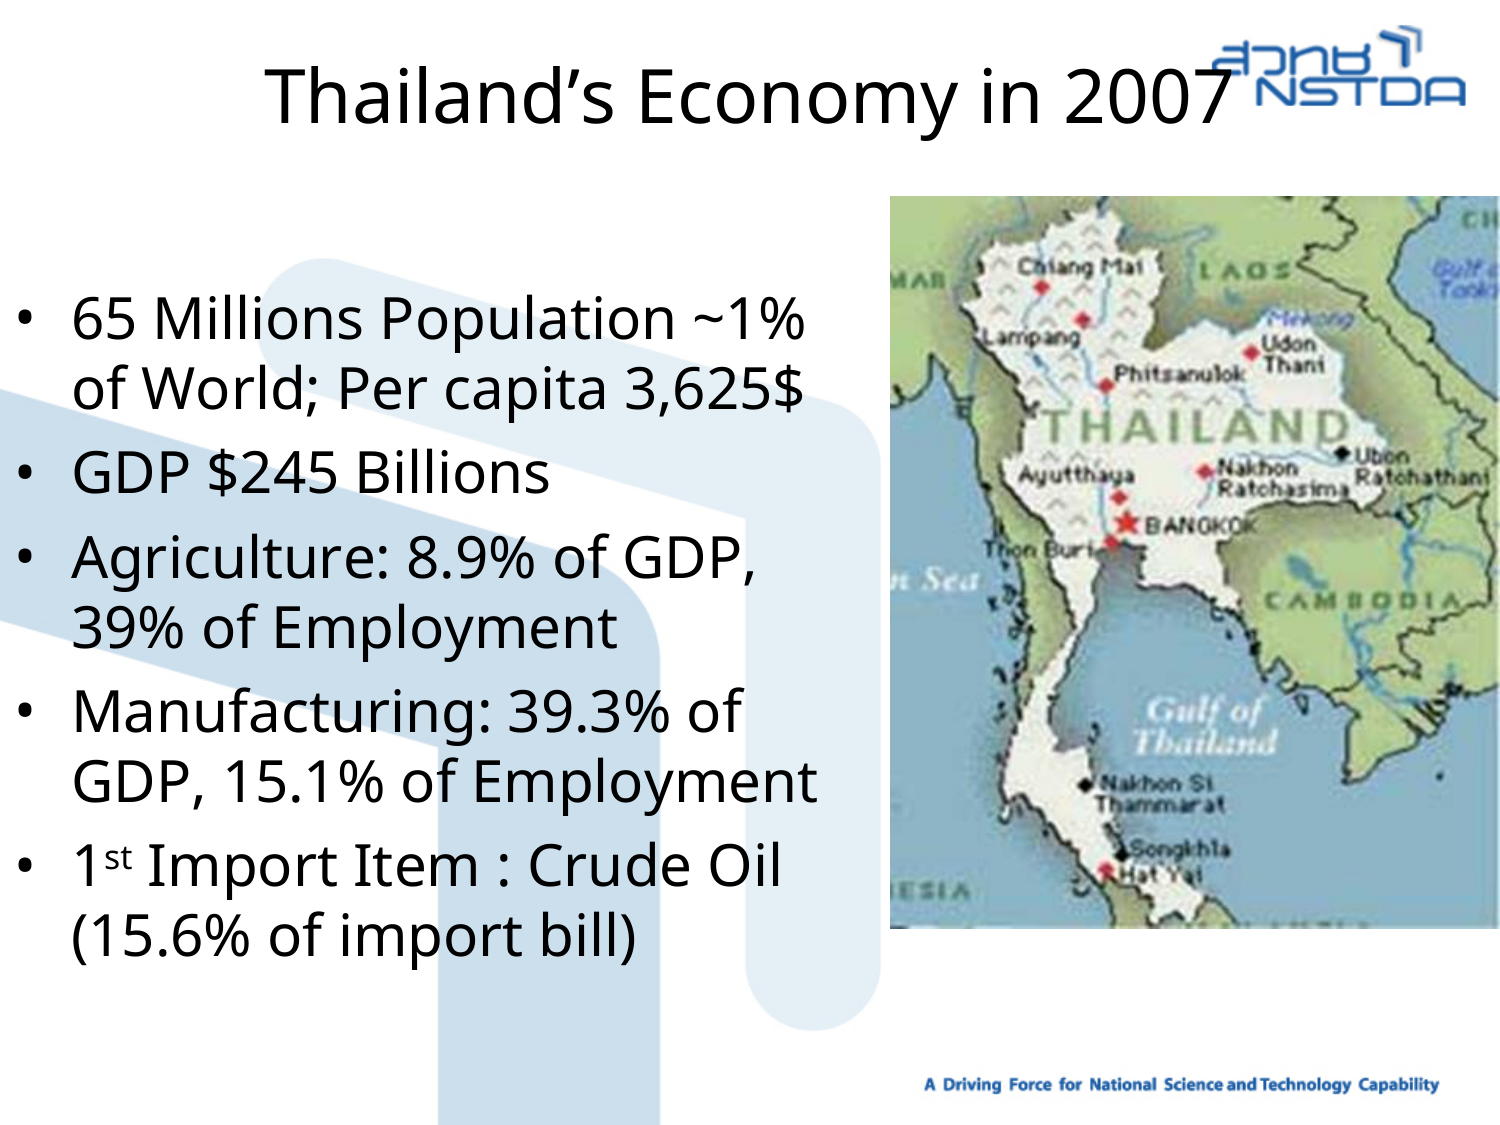

# Thailand’s Economy in 2007
65 Millions Population ~1% of World; Per capita 3,625$
GDP $245 Billions
Agriculture: 8.9% of GDP, 39% of Employment
Manufacturing: 39.3% of GDP, 15.1% of Employment
1st Import Item : Crude Oil (15.6% of import bill)